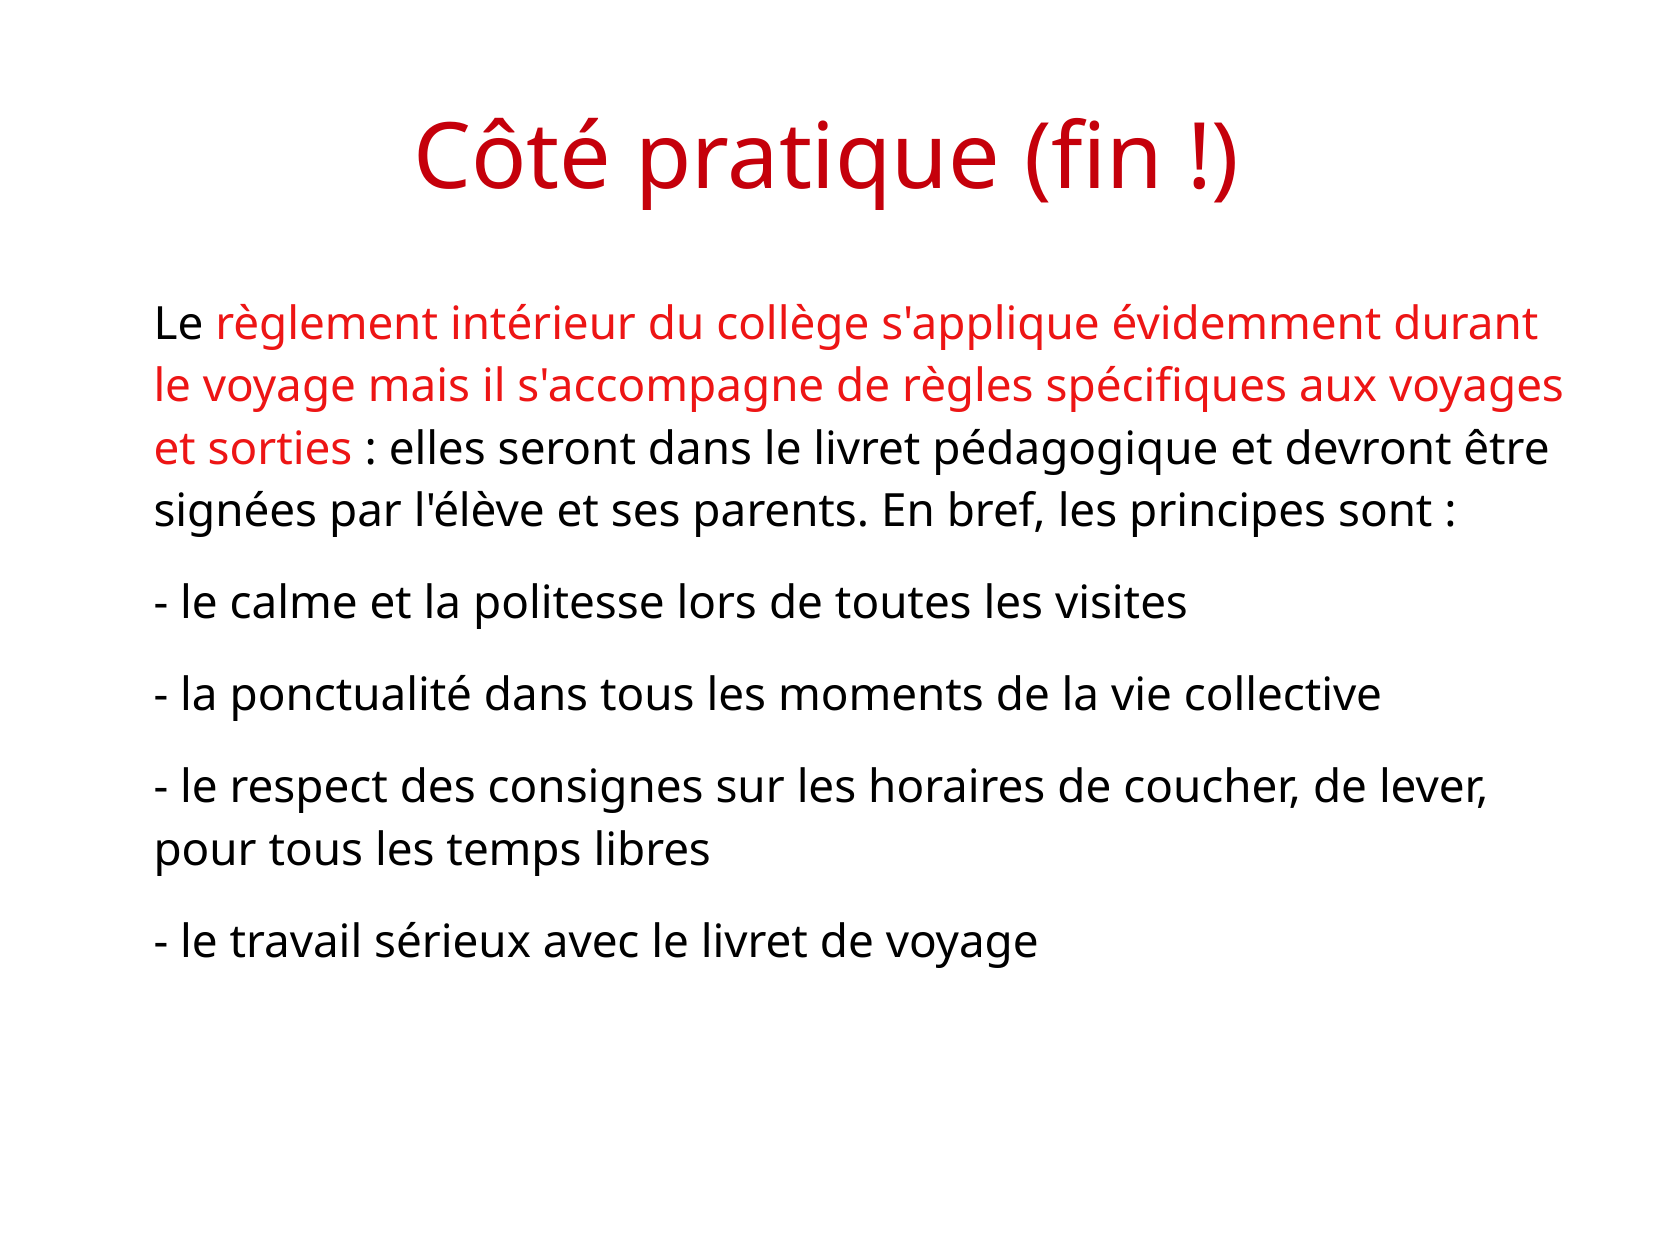

# Côté pratique (fin !)
Le règlement intérieur du collège s'applique évidemment durant le voyage mais il s'accompagne de règles spécifiques aux voyages et sorties : elles seront dans le livret pédagogique et devront être signées par l'élève et ses parents. En bref, les principes sont :
- le calme et la politesse lors de toutes les visites
- la ponctualité dans tous les moments de la vie collective
- le respect des consignes sur les horaires de coucher, de lever, pour tous les temps libres
- le travail sérieux avec le livret de voyage